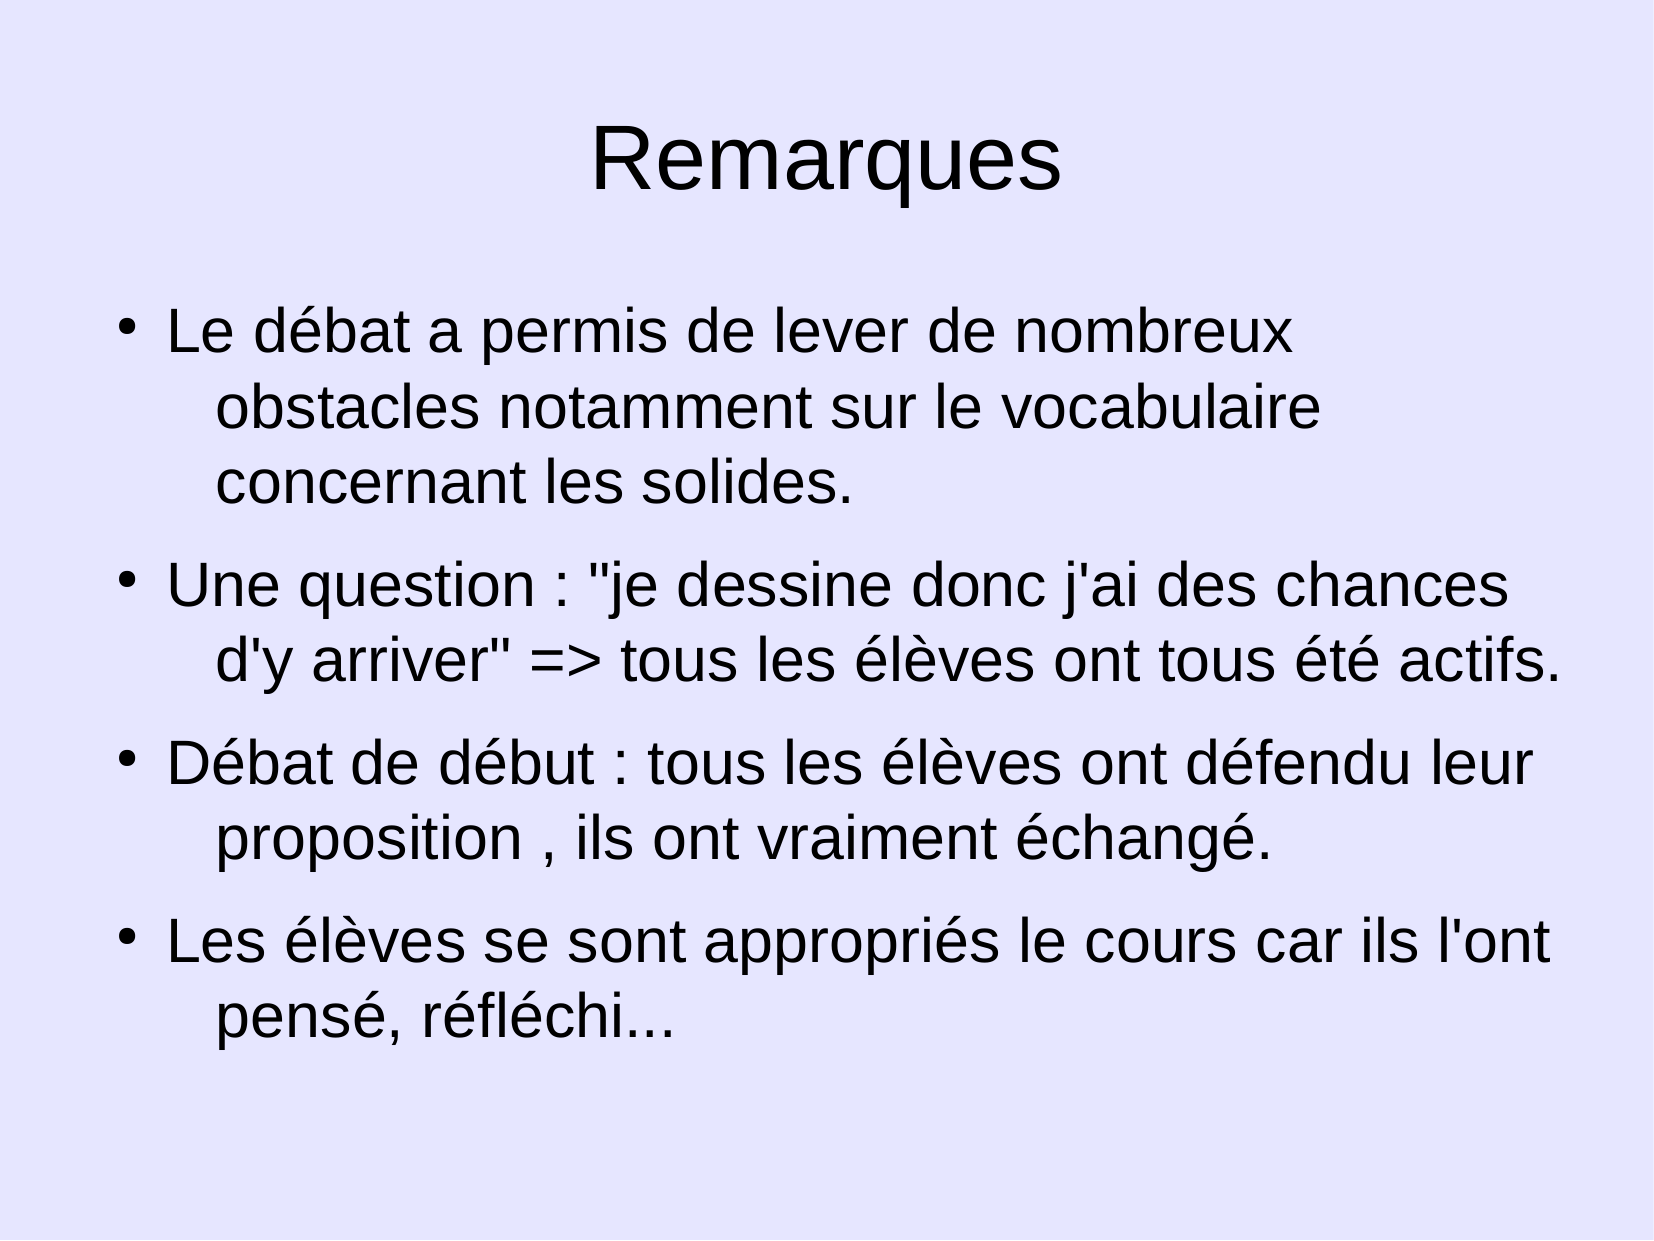

# Remarques
Le débat a permis de lever de nombreux obstacles notamment sur le vocabulaire concernant les solides.
Une question : "je dessine donc j'ai des chances d'y arriver" => tous les élèves ont tous été actifs.
Débat de début : tous les élèves ont défendu leur proposition , ils ont vraiment échangé.
Les élèves se sont appropriés le cours car ils l'ont pensé, réfléchi...